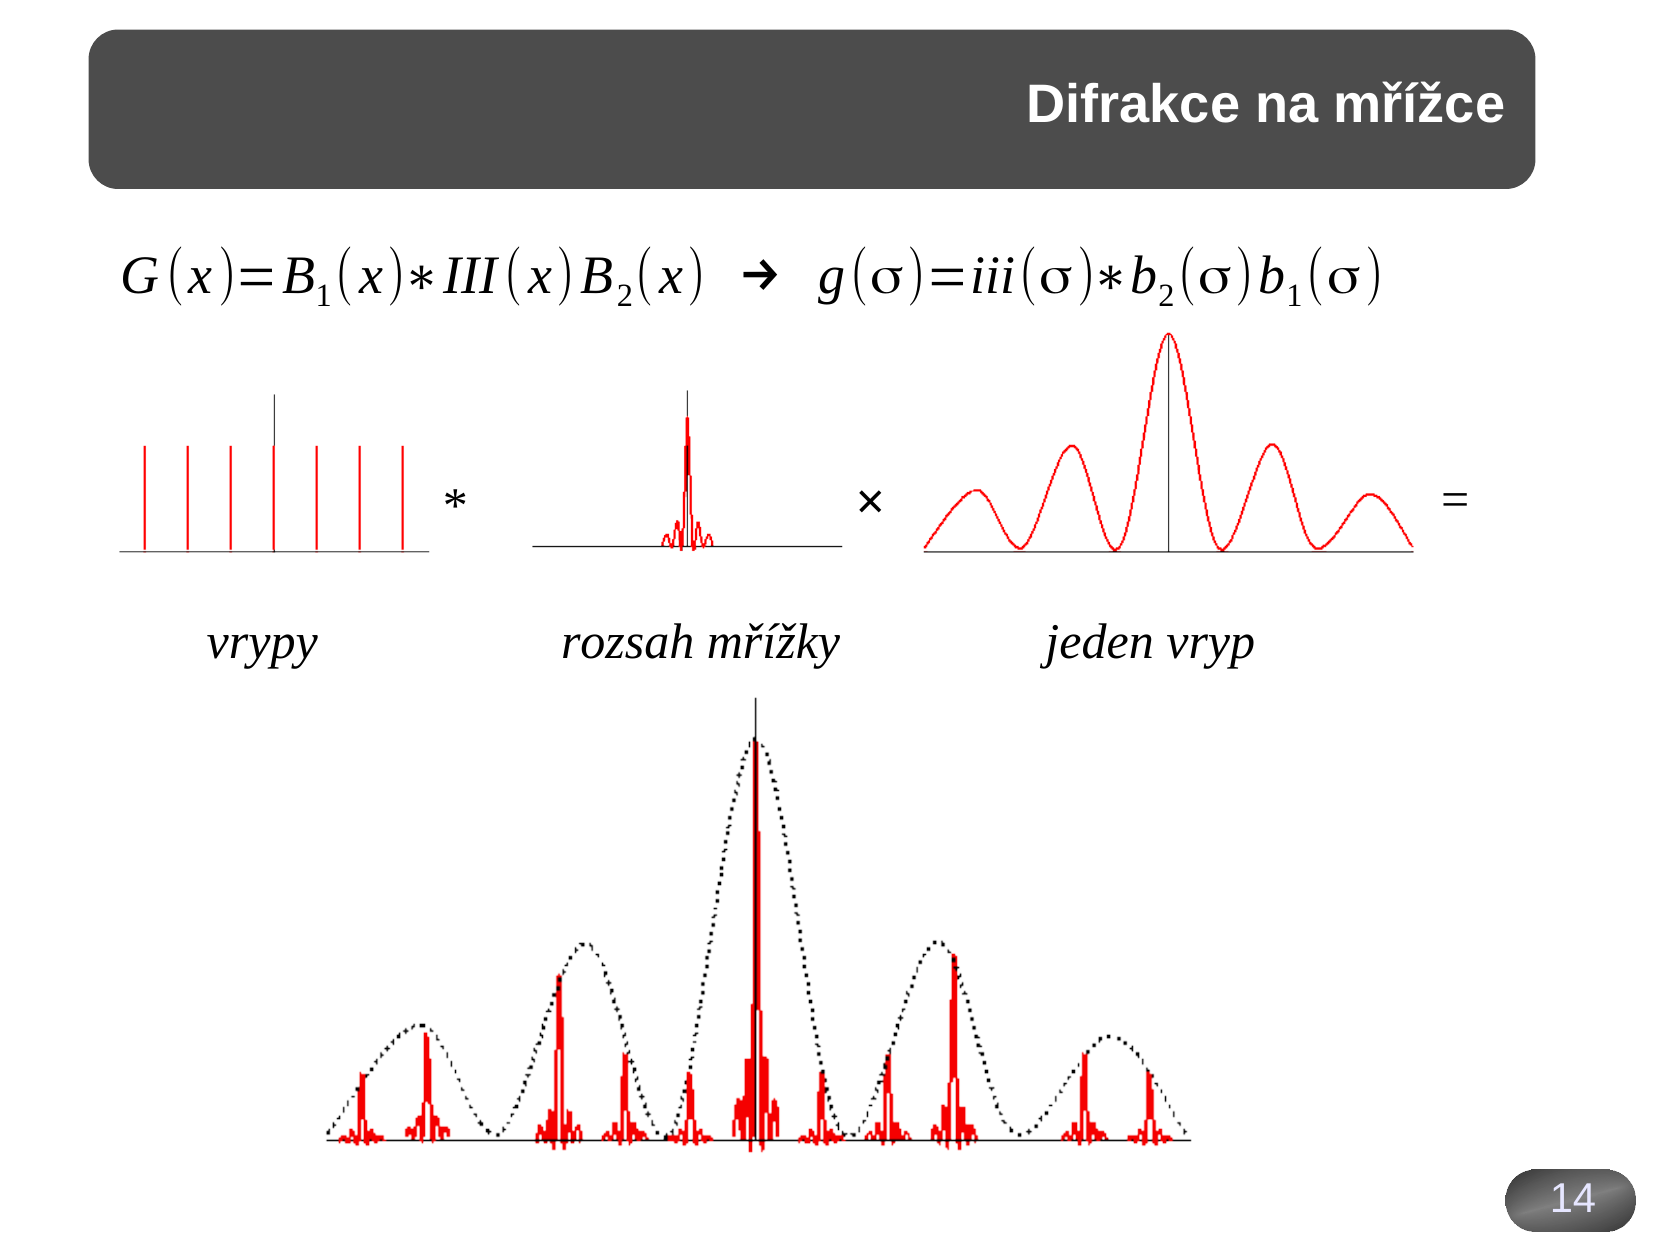

# Difrakce na mřížce
×
=
*
vrypy
rozsah mřížky
jeden vryp